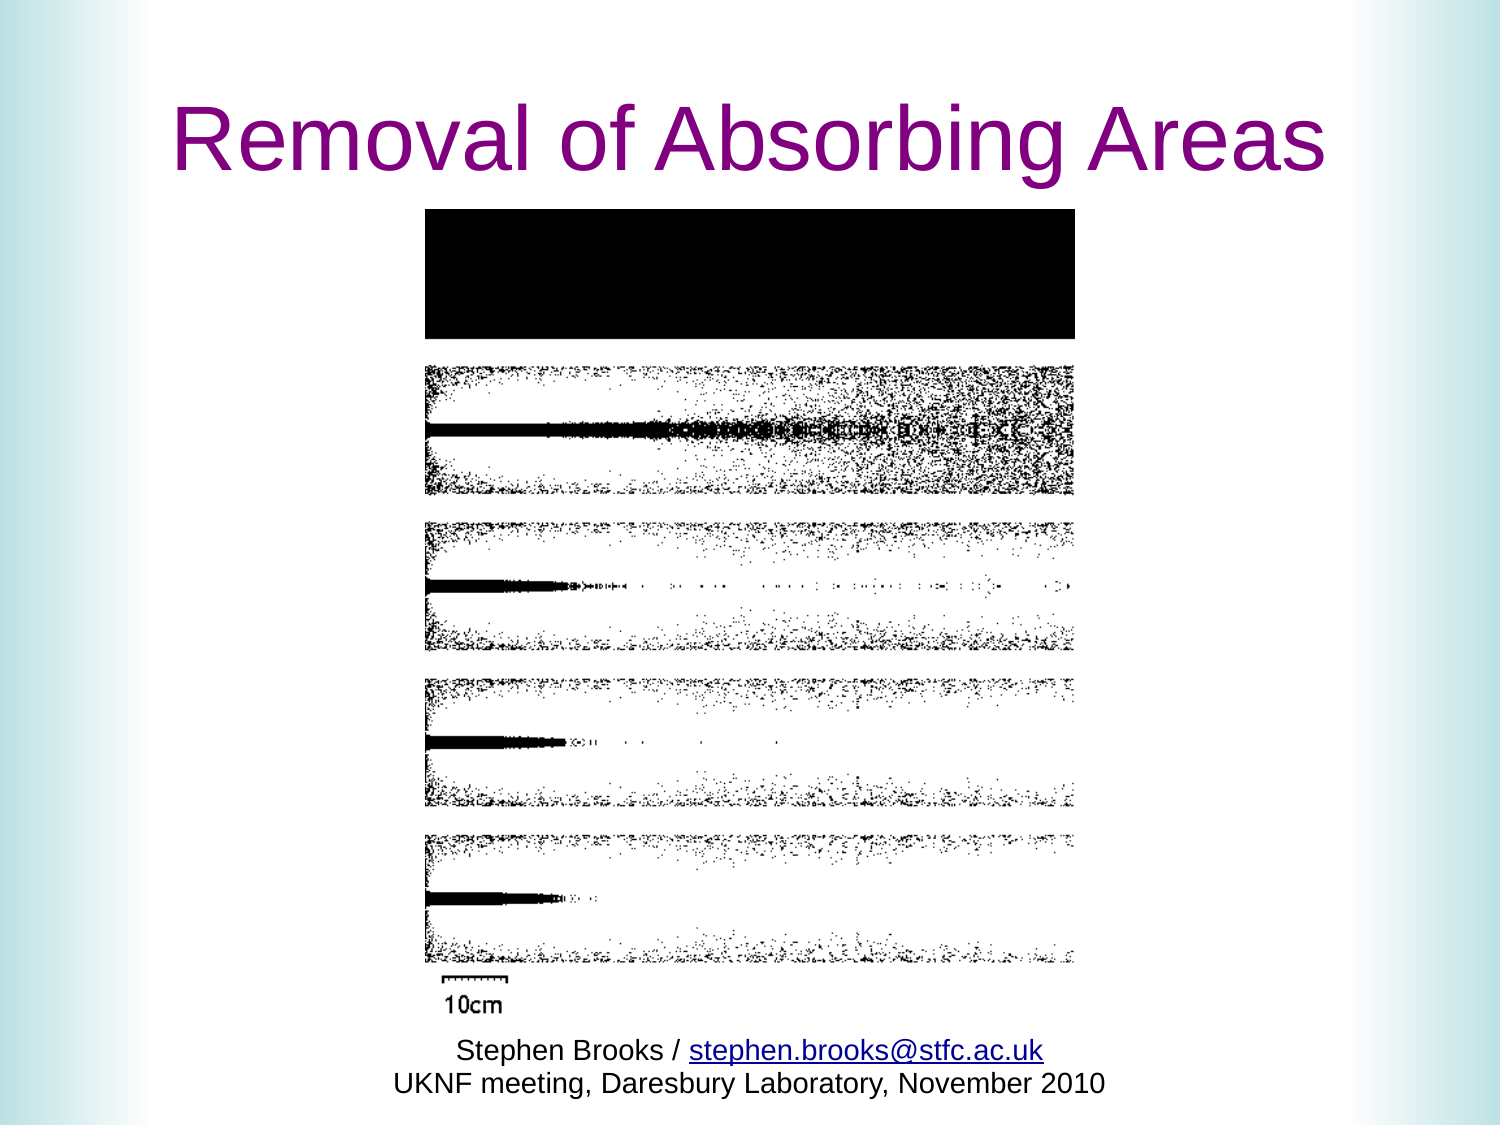

# Removal of Absorbing Areas
LAS
Forward calorimeter